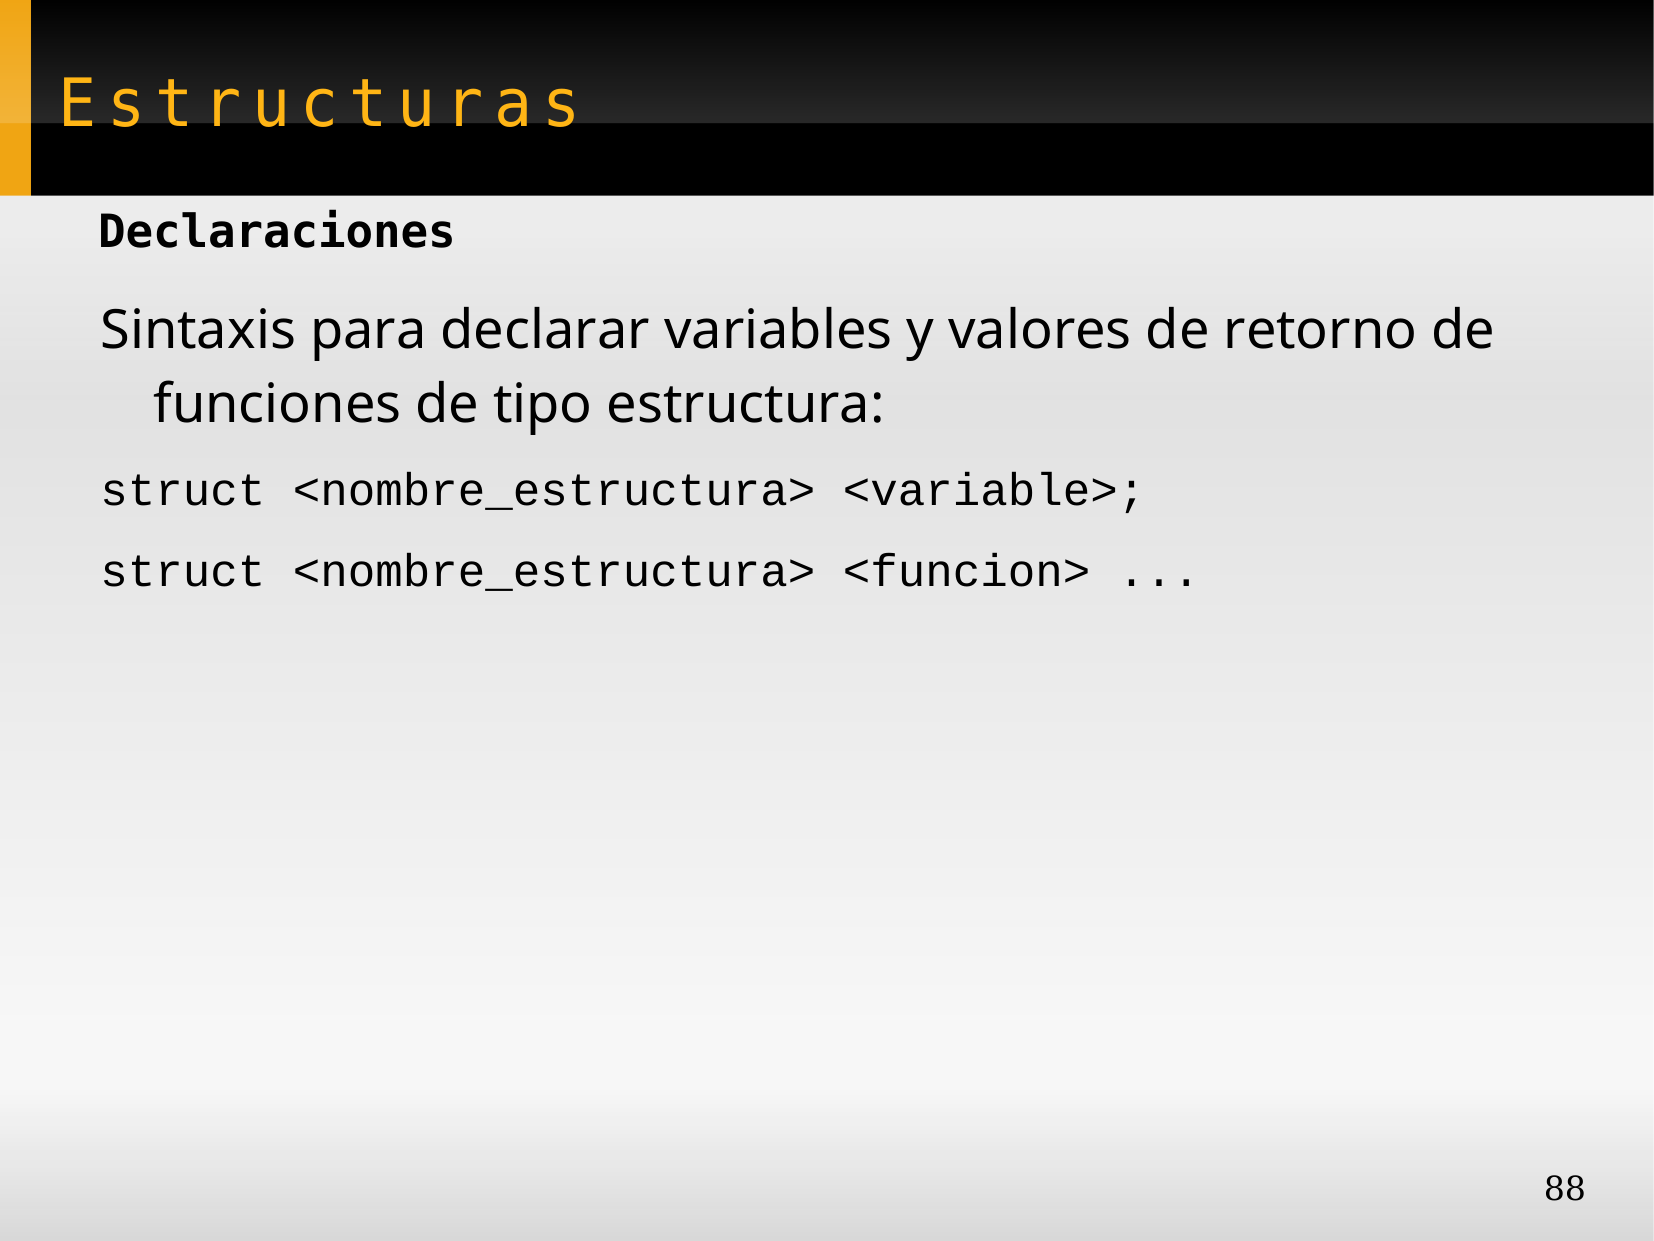

# Estructuras
Declaraciones
Sintaxis para declarar variables y valores de retorno de funciones de tipo estructura:
struct <nombre_estructura> <variable>;
struct <nombre_estructura> <funcion> ...
88